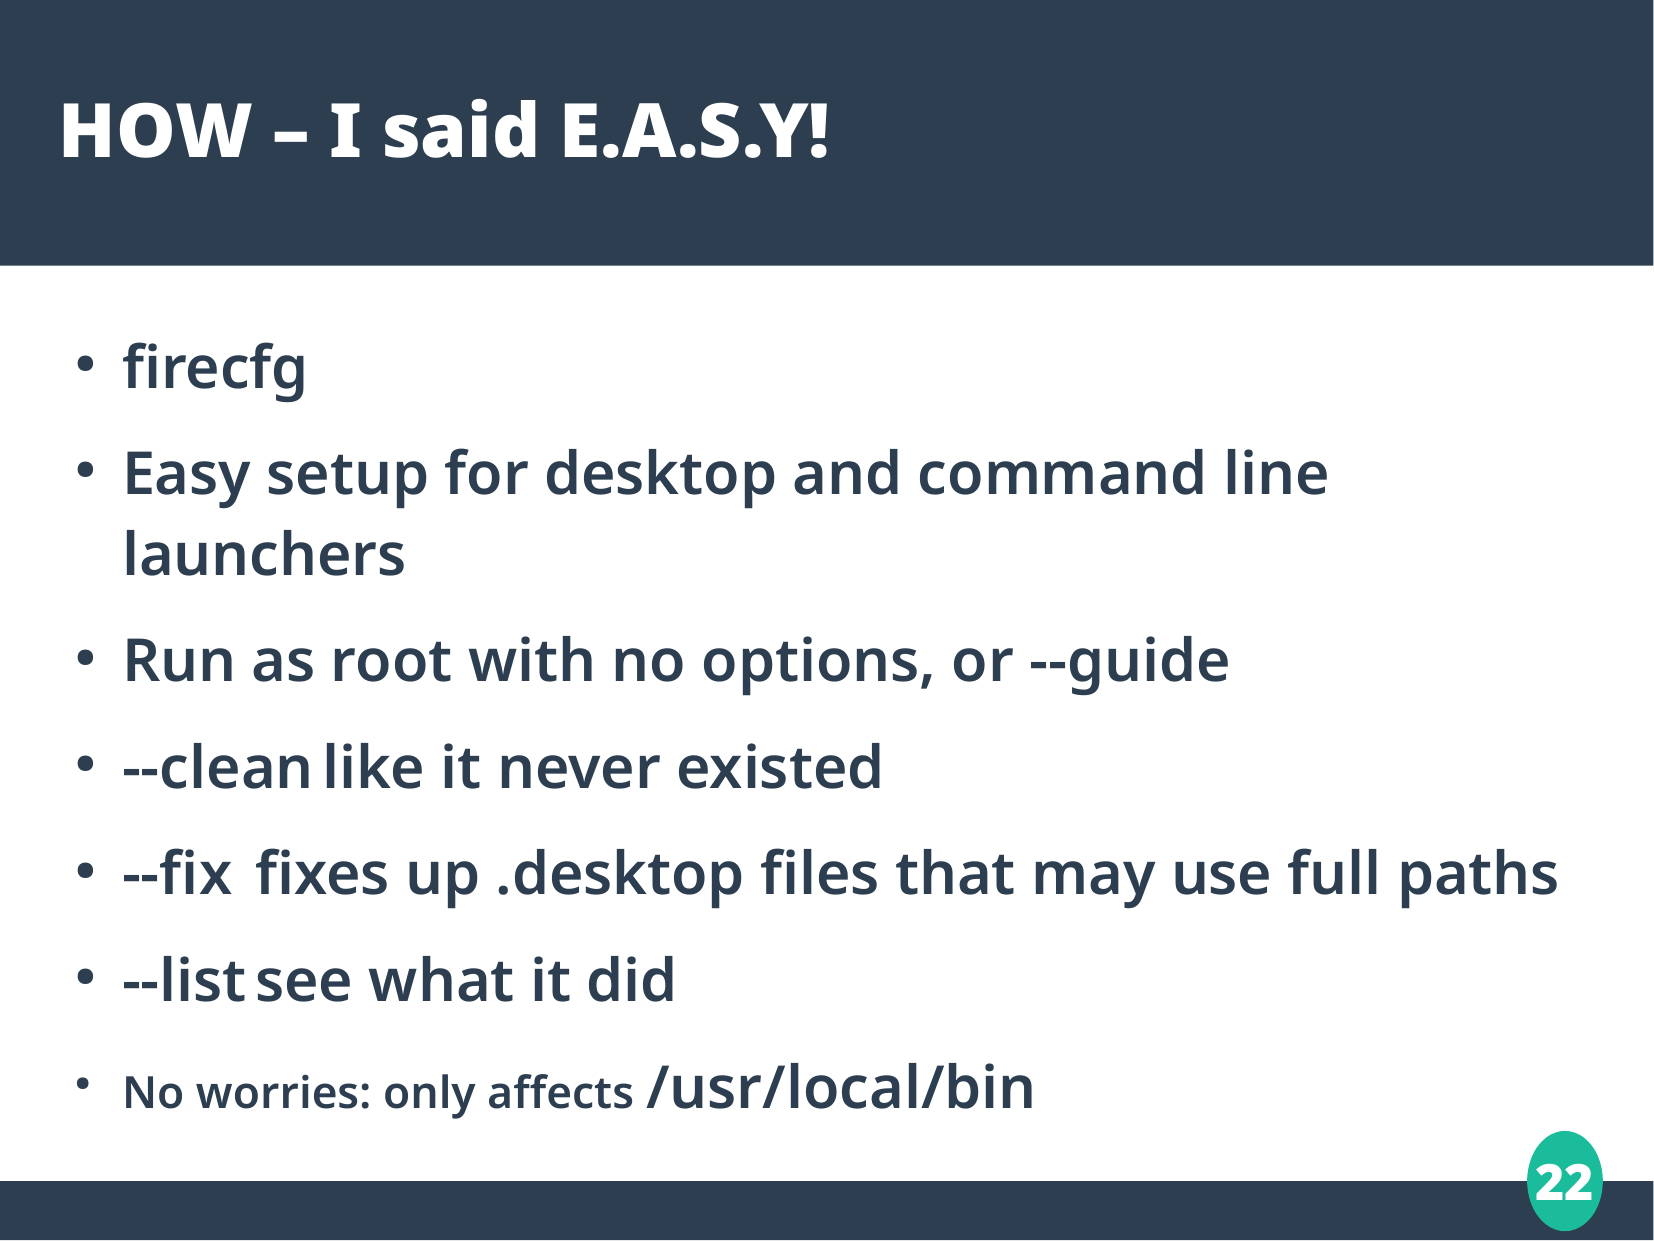

# HOW – I said E.A.S.Y!
firecfg
Easy setup for desktop and command line launchers
Run as root with no options, or --guide
--clean		like it never existed
--fix		fixes up .desktop files that may use full paths
--list		see what it did
No worries: only affects /usr/local/bin